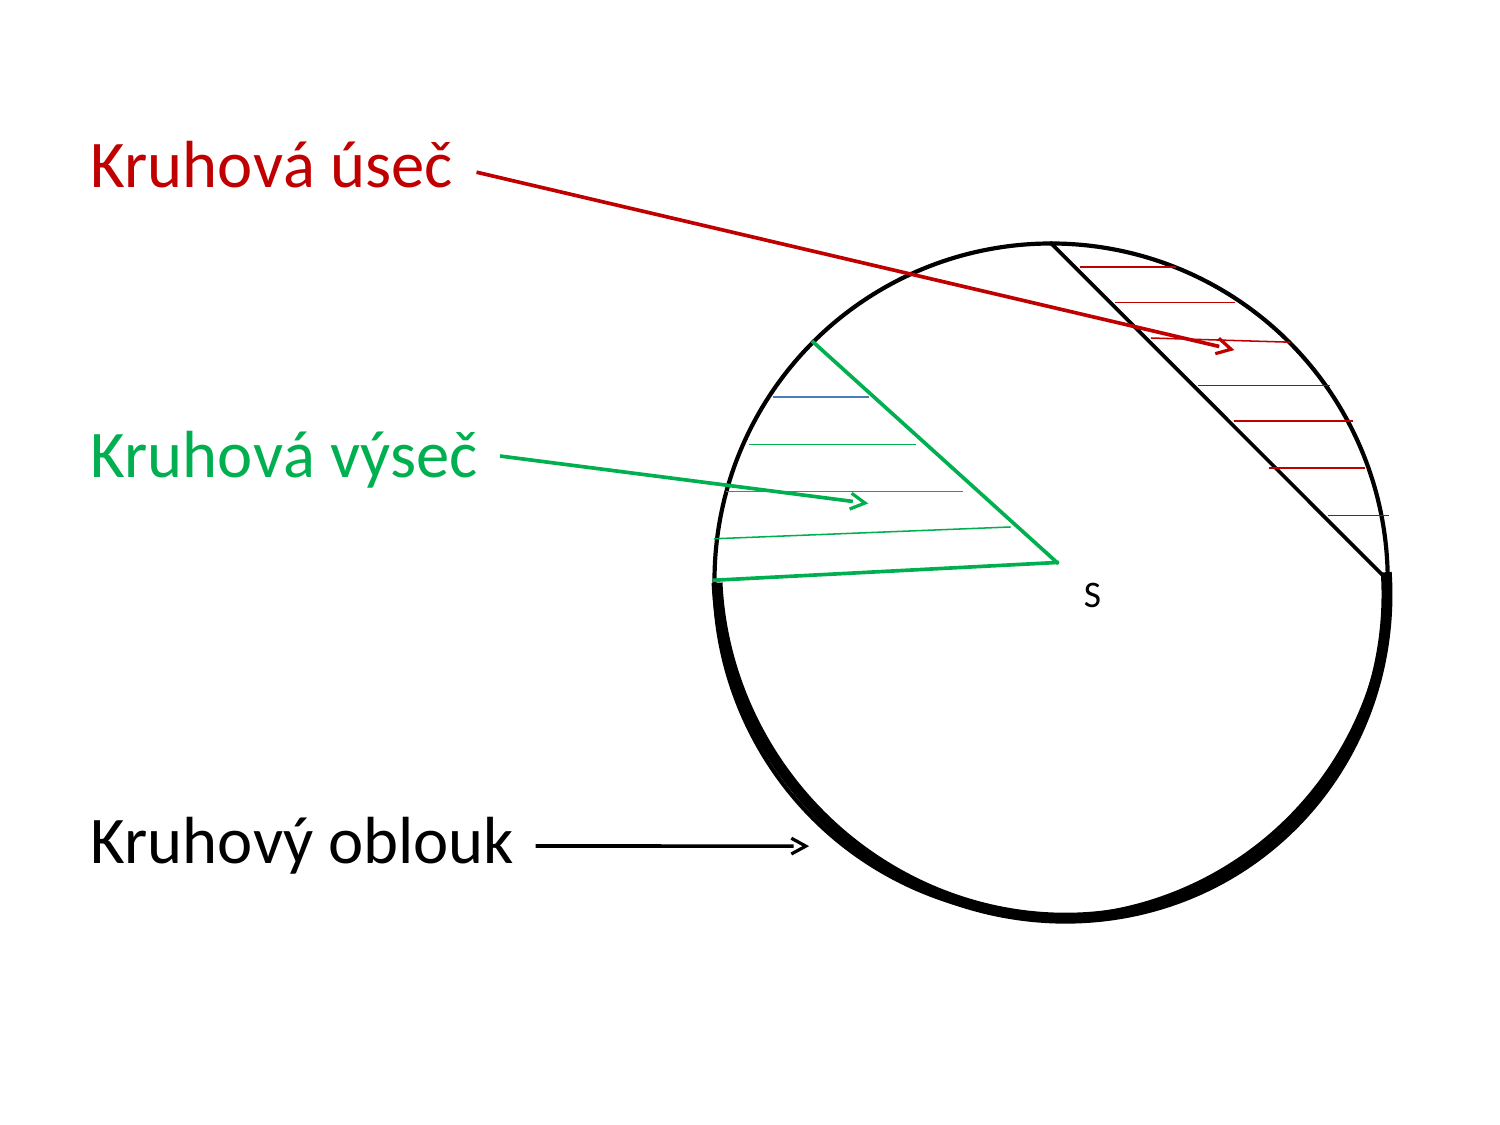

# Kruhová úseč
Kruhová výseč
Kruhový oblouk
S